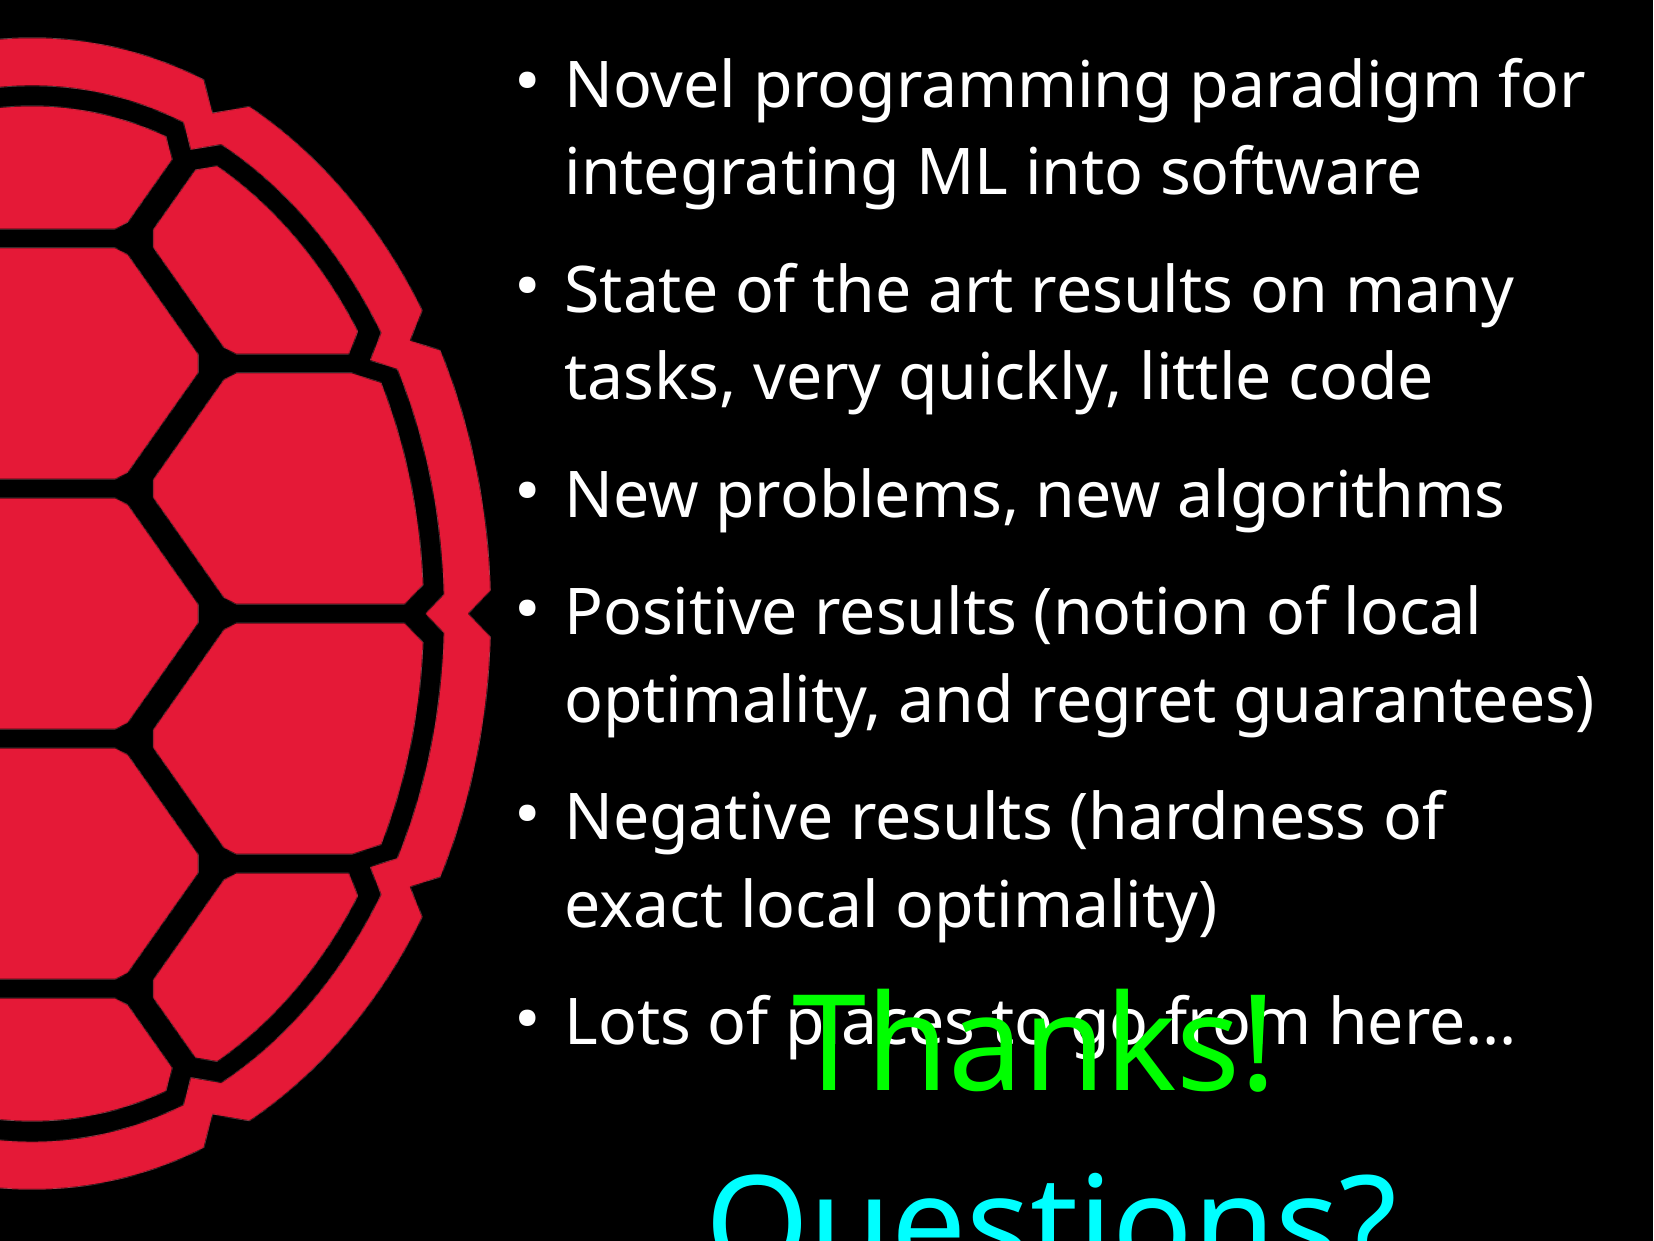

# Novel programming paradigm for integrating ML into software
State of the art results on many tasks, very quickly, little code
New problems, new algorithms
Positive results (notion of local optimality, and regret guarantees)
Negative results (hardness of exact local optimality)
Lots of places to go from here...
Thanks! Questions?